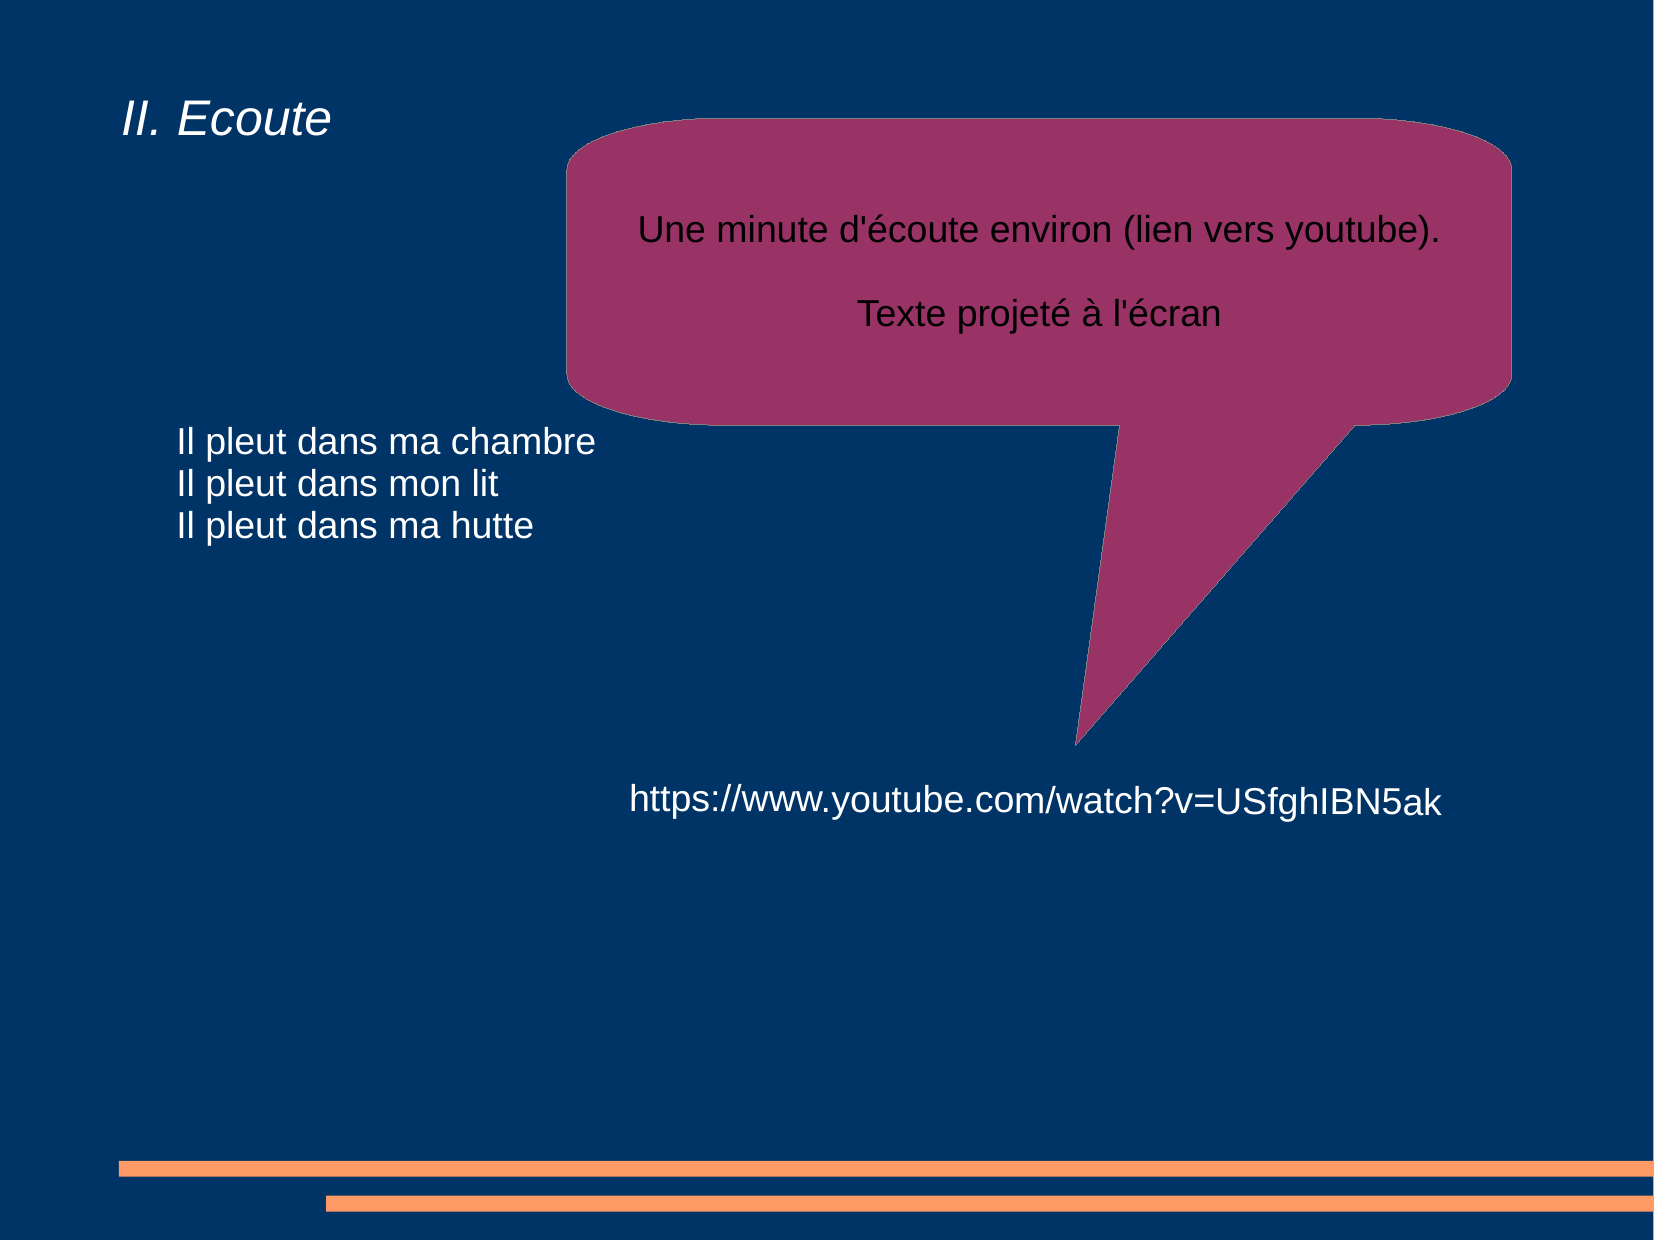

II. Ecoute
Une minute d'écoute environ (lien vers youtube).
Texte projeté à l'écran
Il pleut dans ma chambre
Il pleut dans mon lit
Il pleut dans ma hutte
https://www.youtube.com/watch?v=USfghIBN5ak